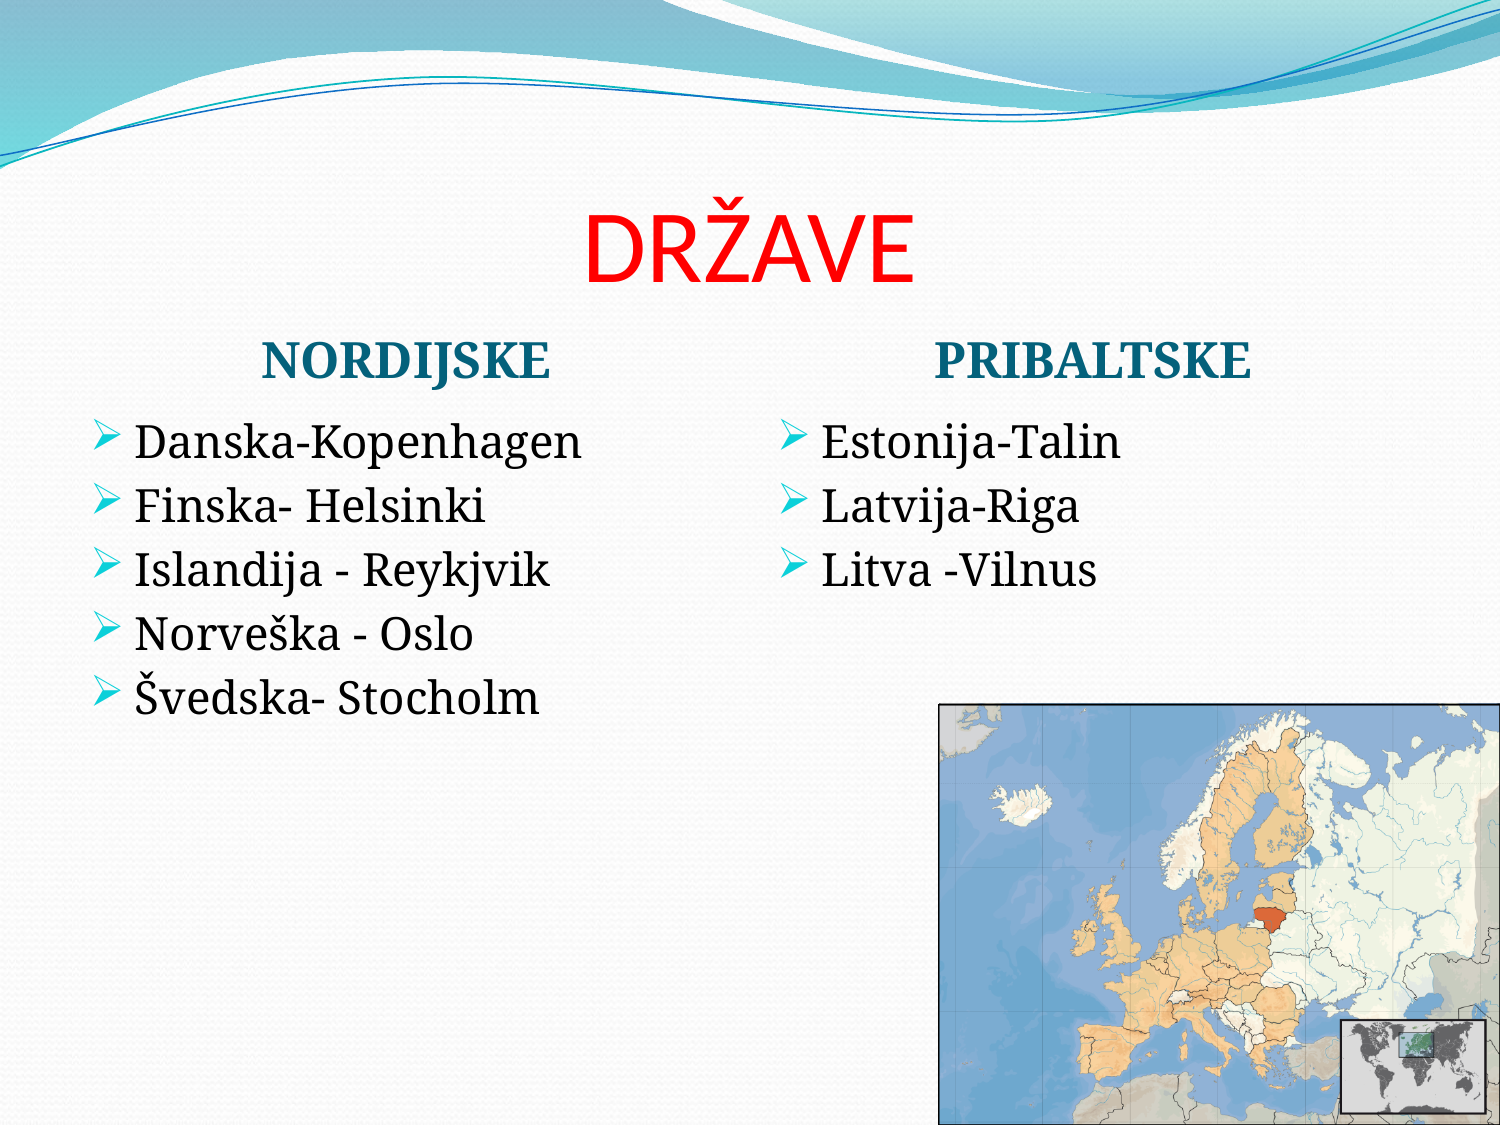

# DRŽAVE
NORDIJSKE
PRIBALTSKE
Danska-Kopenhagen
Finska- Helsinki
Islandija - Reykjvik
Norveška - Oslo
Švedska- Stocholm
Estonija-Talin
Latvija-Riga
Litva -Vilnus